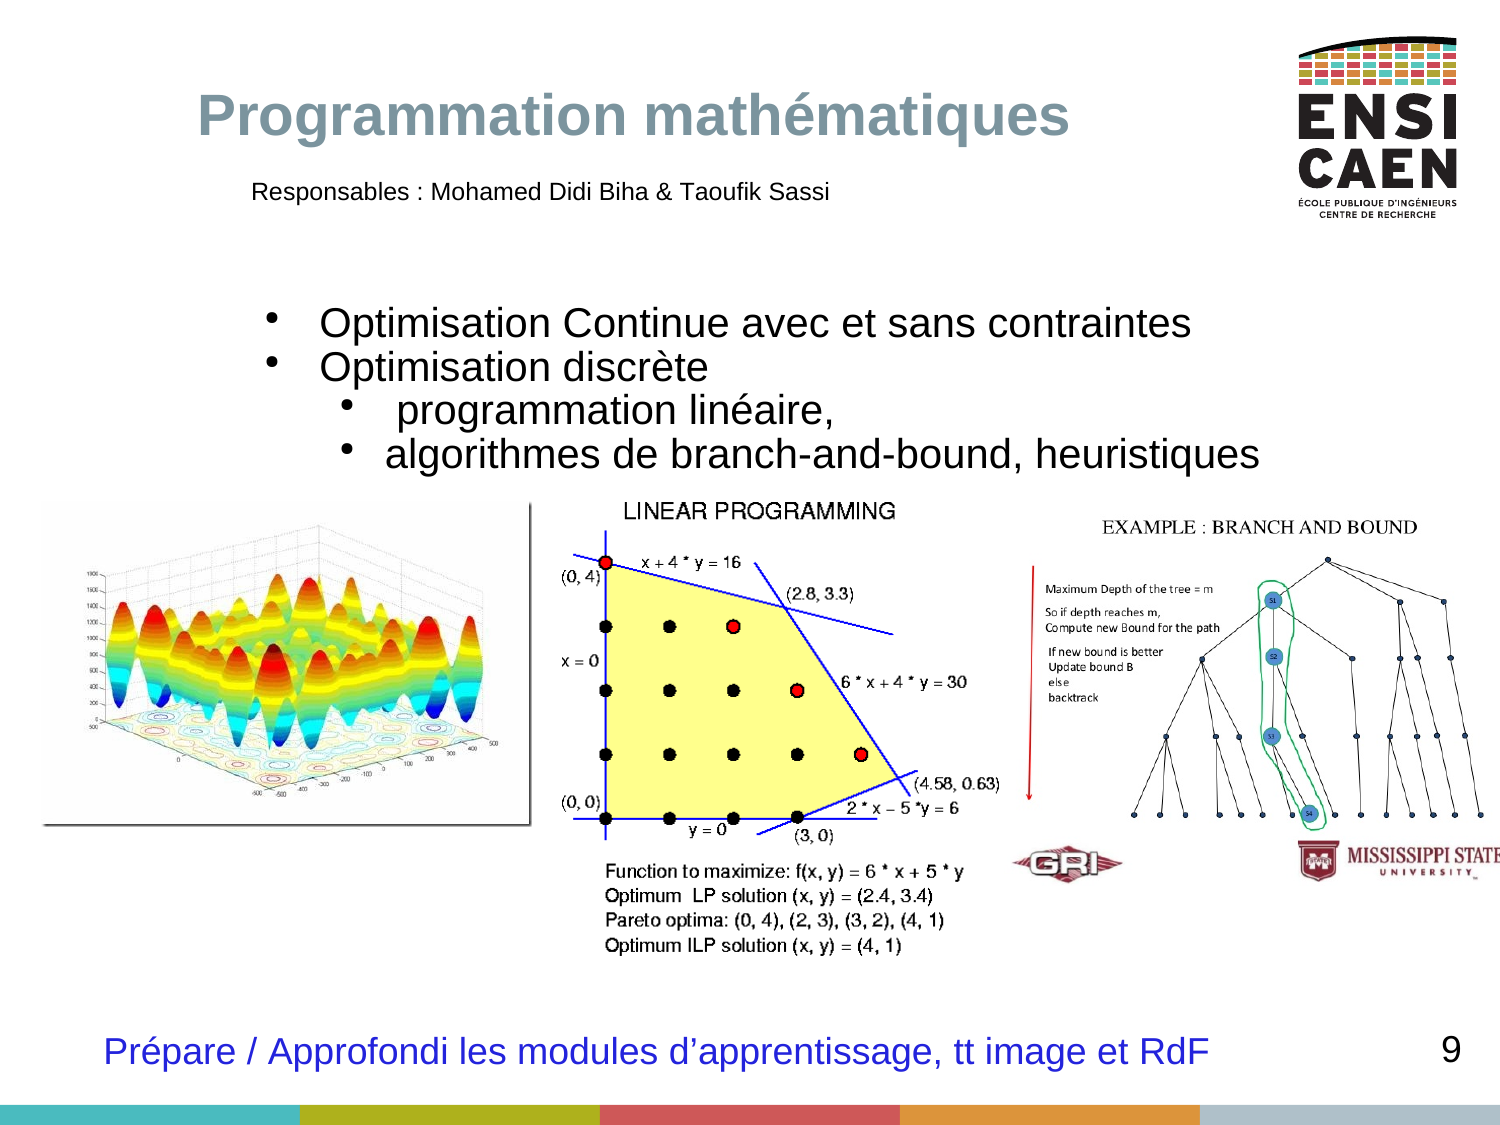

# Programmation mathématiques
Responsables : Mohamed Didi Biha & Taoufik Sassi
Optimisation Continue avec et sans contraintes
Optimisation discrète
 programmation linéaire,
algorithmes de branch-and-bound, heuristiques
9
Prépare / Approfondi les modules d’apprentissage, tt image et RdF